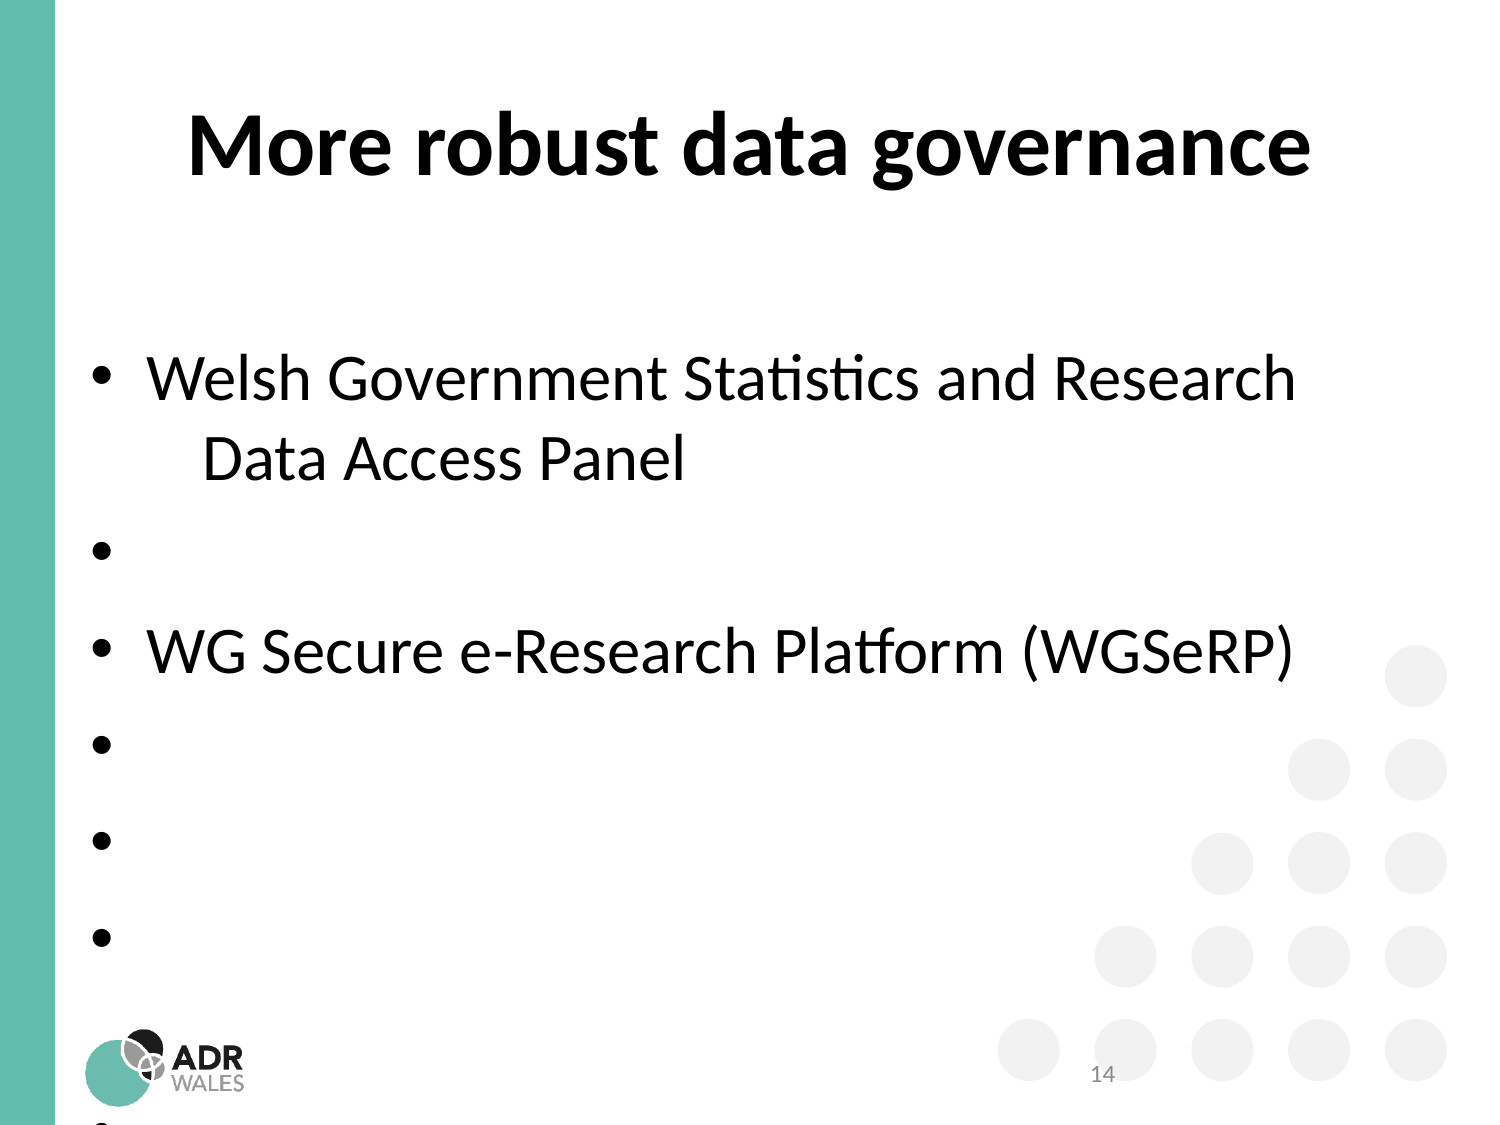

# More robust data governance
Welsh Government Statistics and Research Data Access Panel
WG Secure e-Research Platform (WGSeRP)